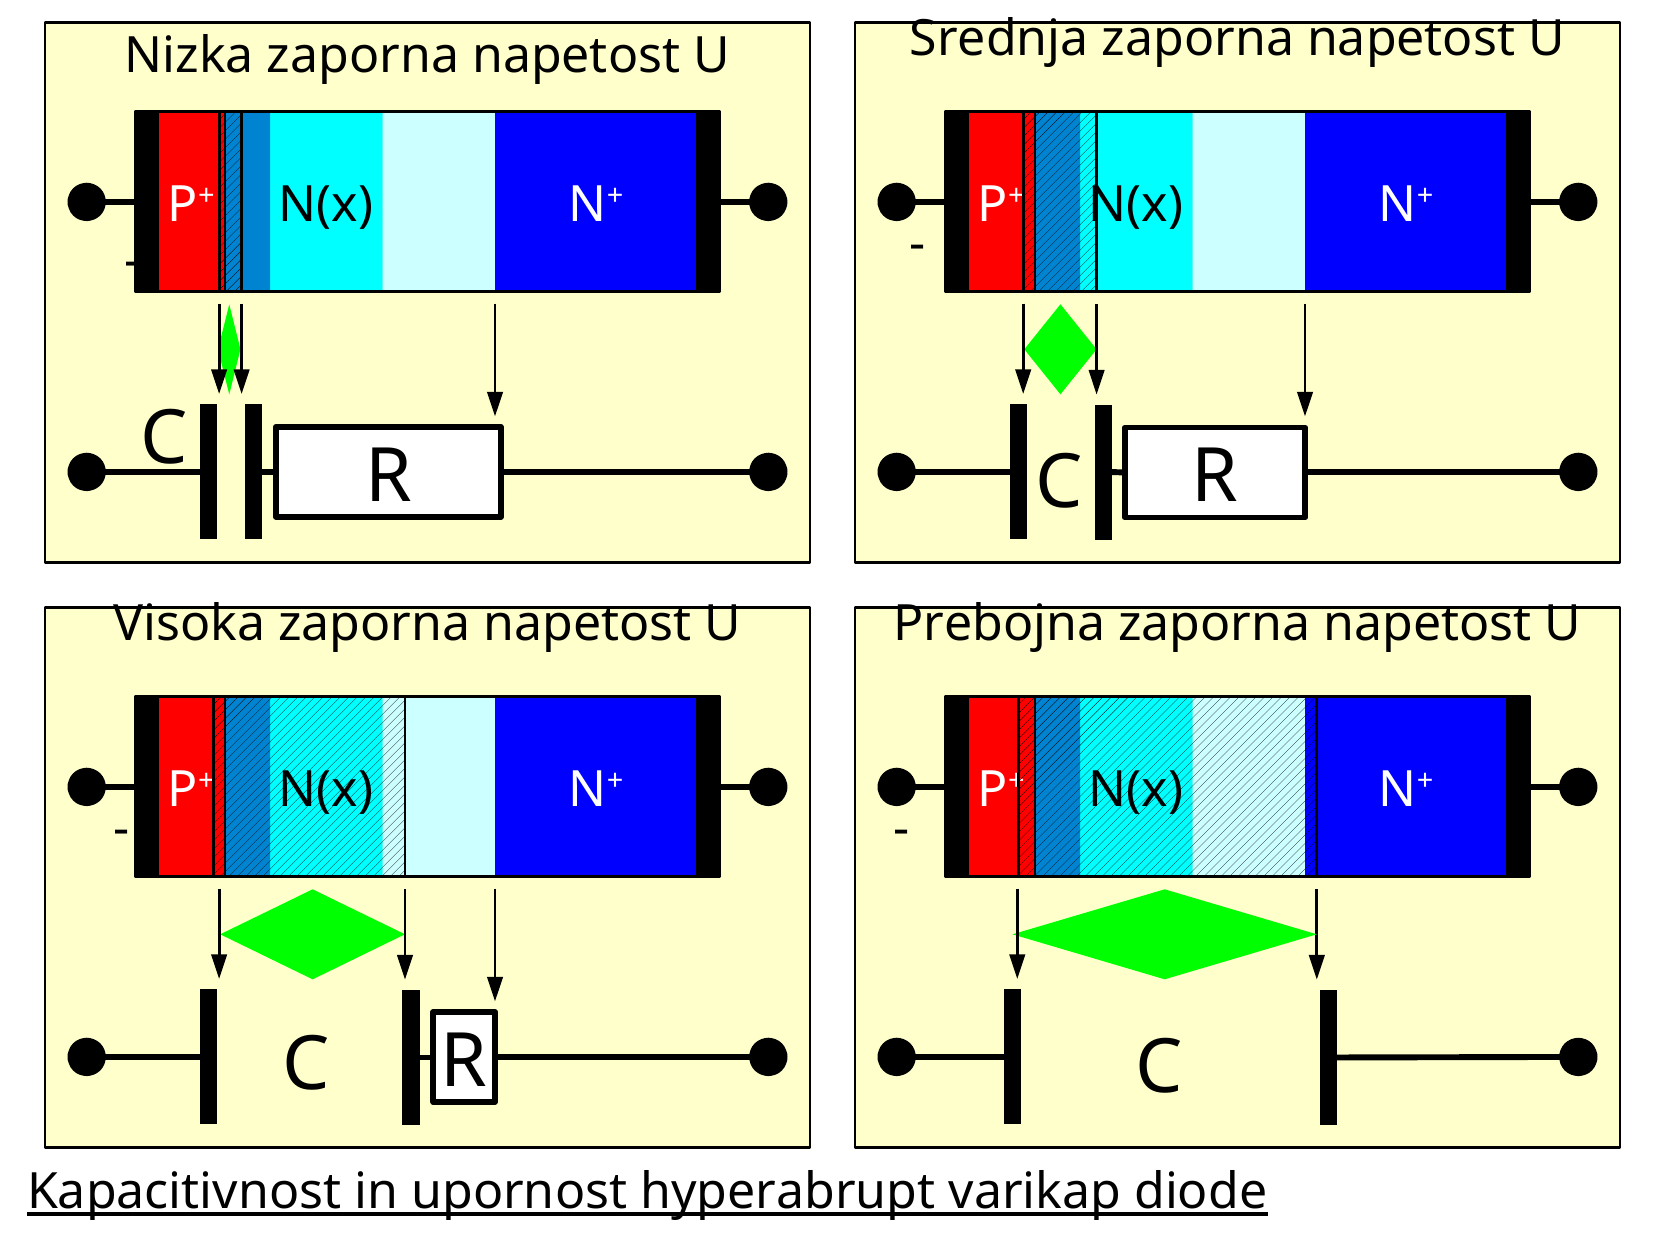

Nizka zaporna napetost U
- +
Srednja zaporna napetost U
- +
P+
N(x)
N+
P+
N(x)
N+
C
R
C
R
Visoka zaporna napetost U
- +
Prebojna zaporna napetost U
- +
P+
N(x)
N+
P+
N(x)
N+
C
R
C
Kapacitivnost in upornost hyperabrupt varikap diode